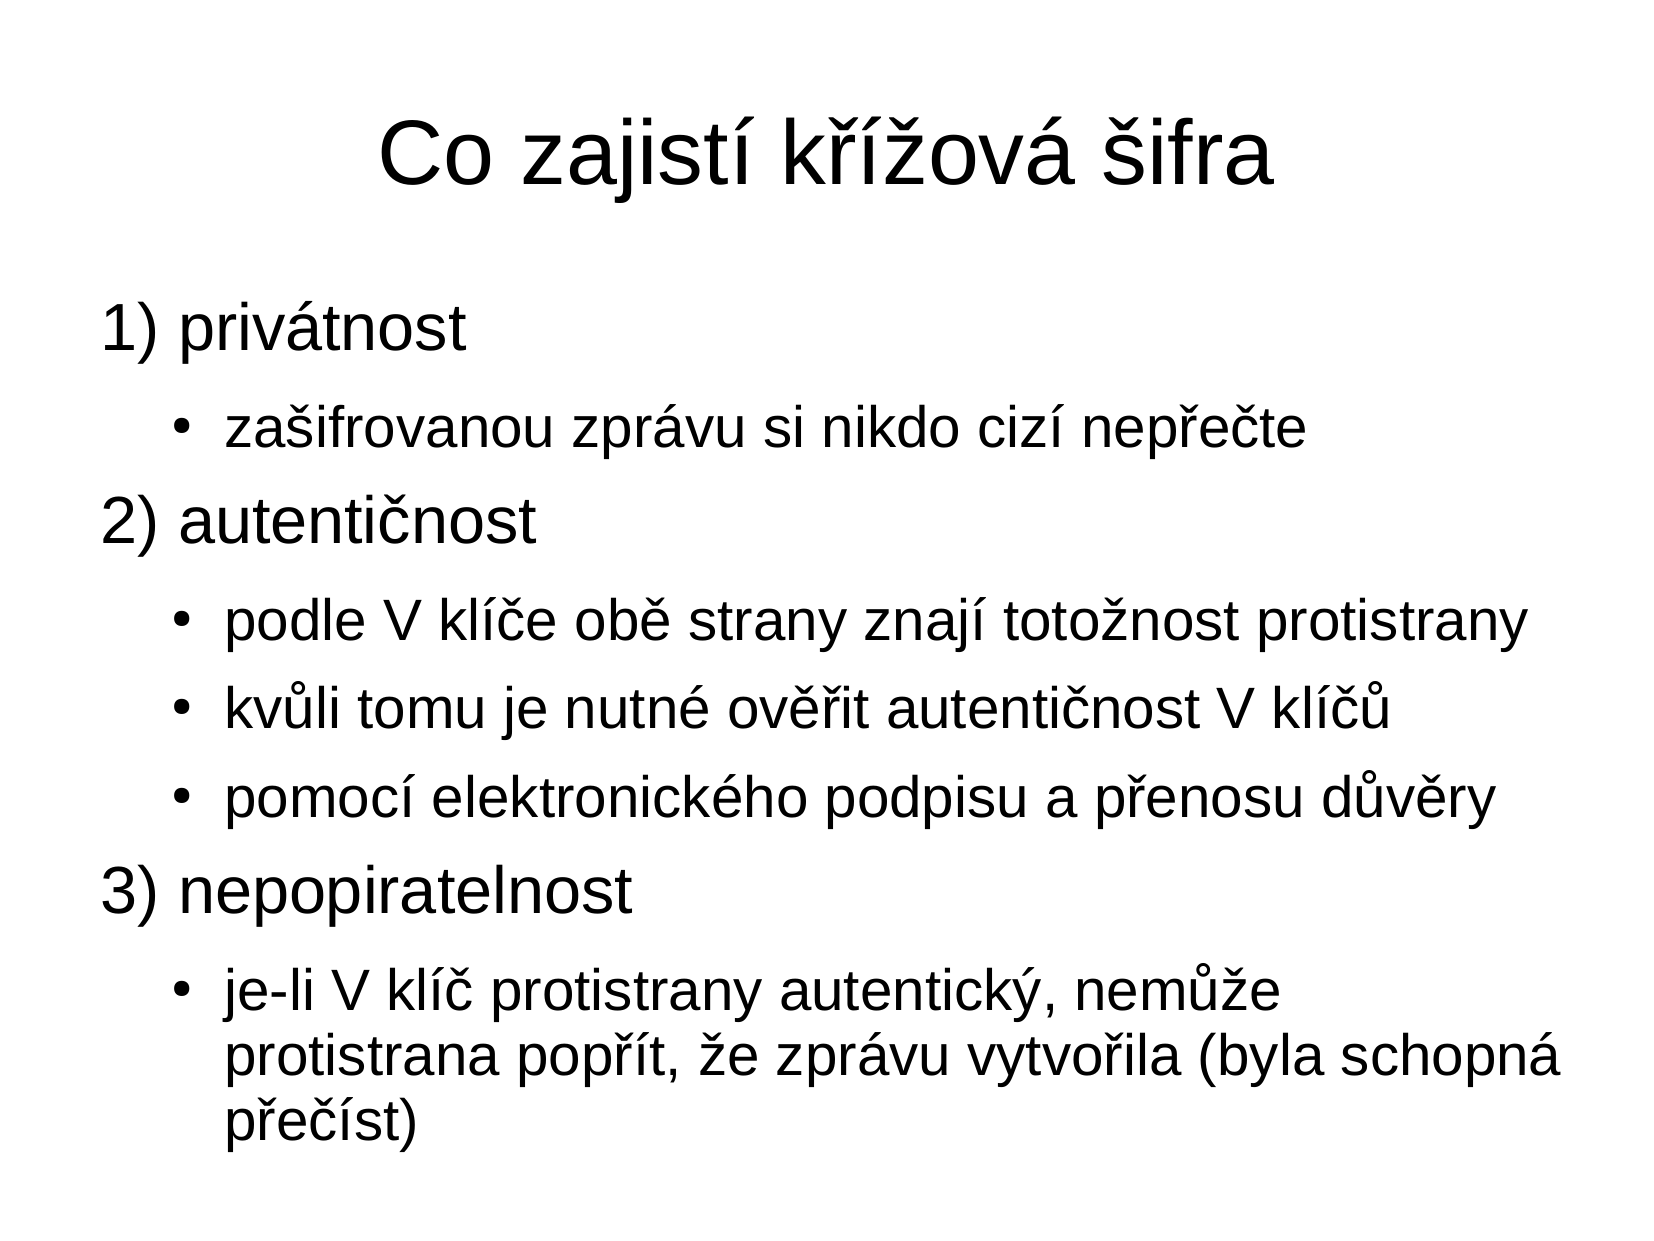

# Co zajistí křížová šifra
 privátnost
zašifrovanou zprávu si nikdo cizí nepřečte
 autentičnost
podle V klíče obě strany znají totožnost protistrany
kvůli tomu je nutné ověřit autentičnost V klíčů
pomocí elektronického podpisu a přenosu důvěry
 nepopiratelnost
je-li V klíč protistrany autentický, nemůže protistrana popřít, že zprávu vytvořila (byla schopná přečíst)